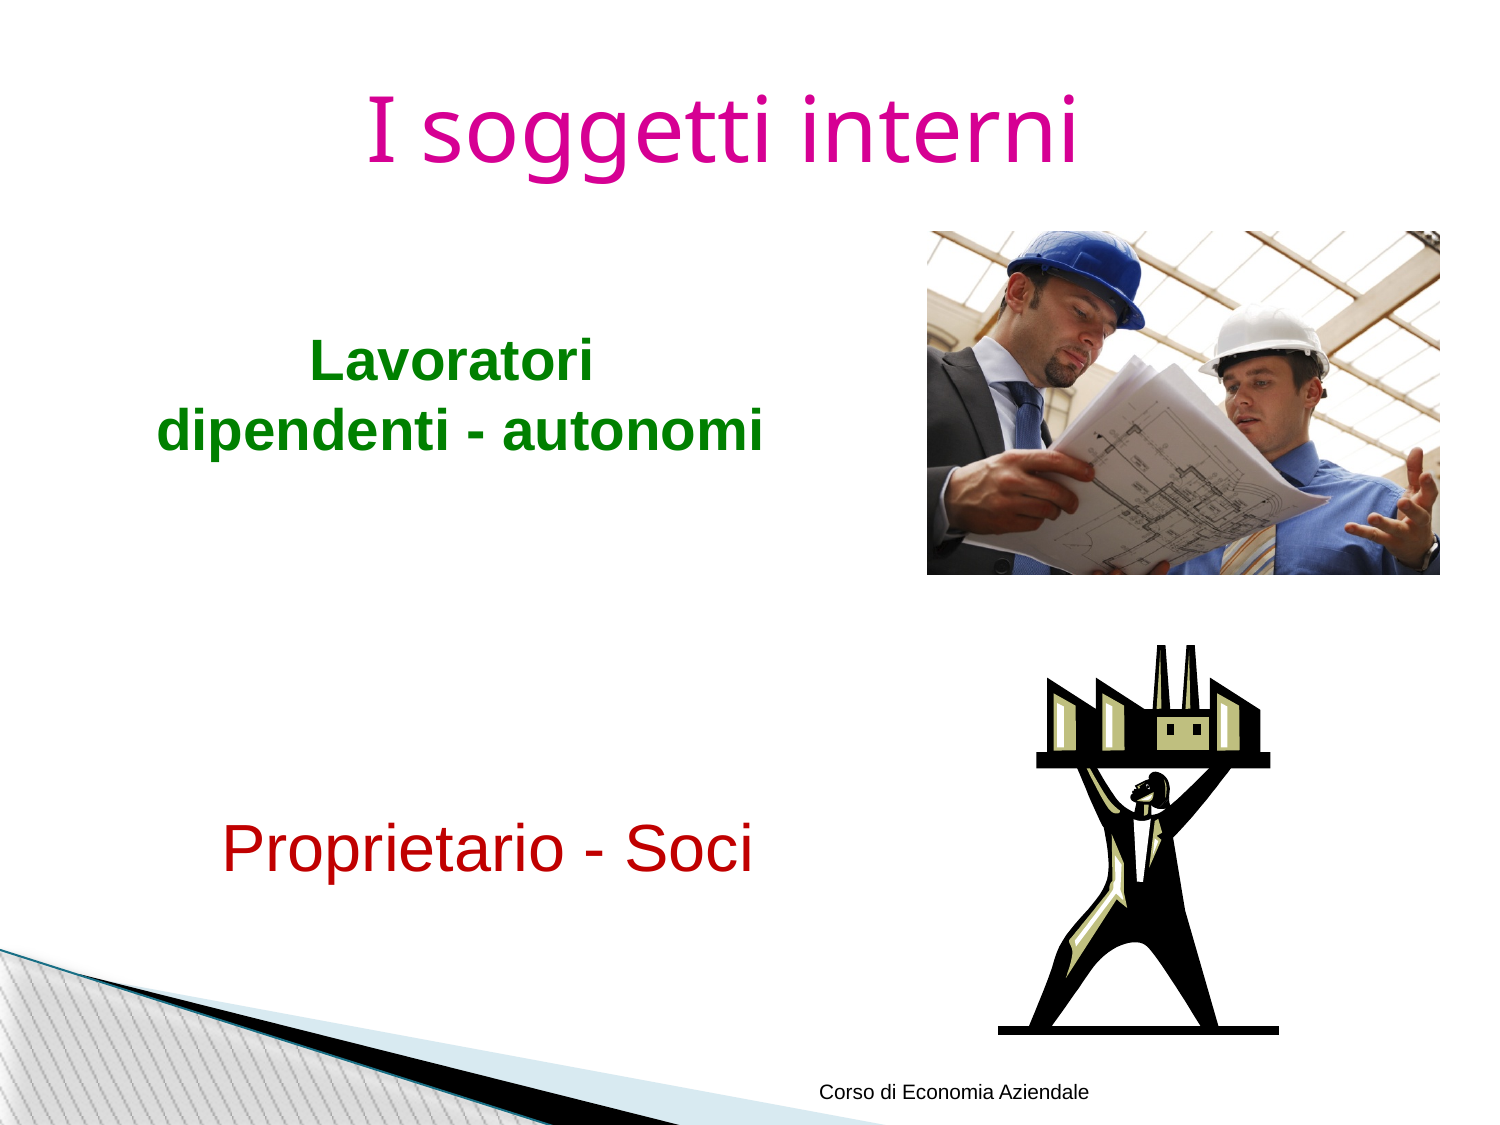

I soggetti interni
Lavoratori
dipendenti - autonomi
Proprietario - Soci
Corso di Economia Aziendale